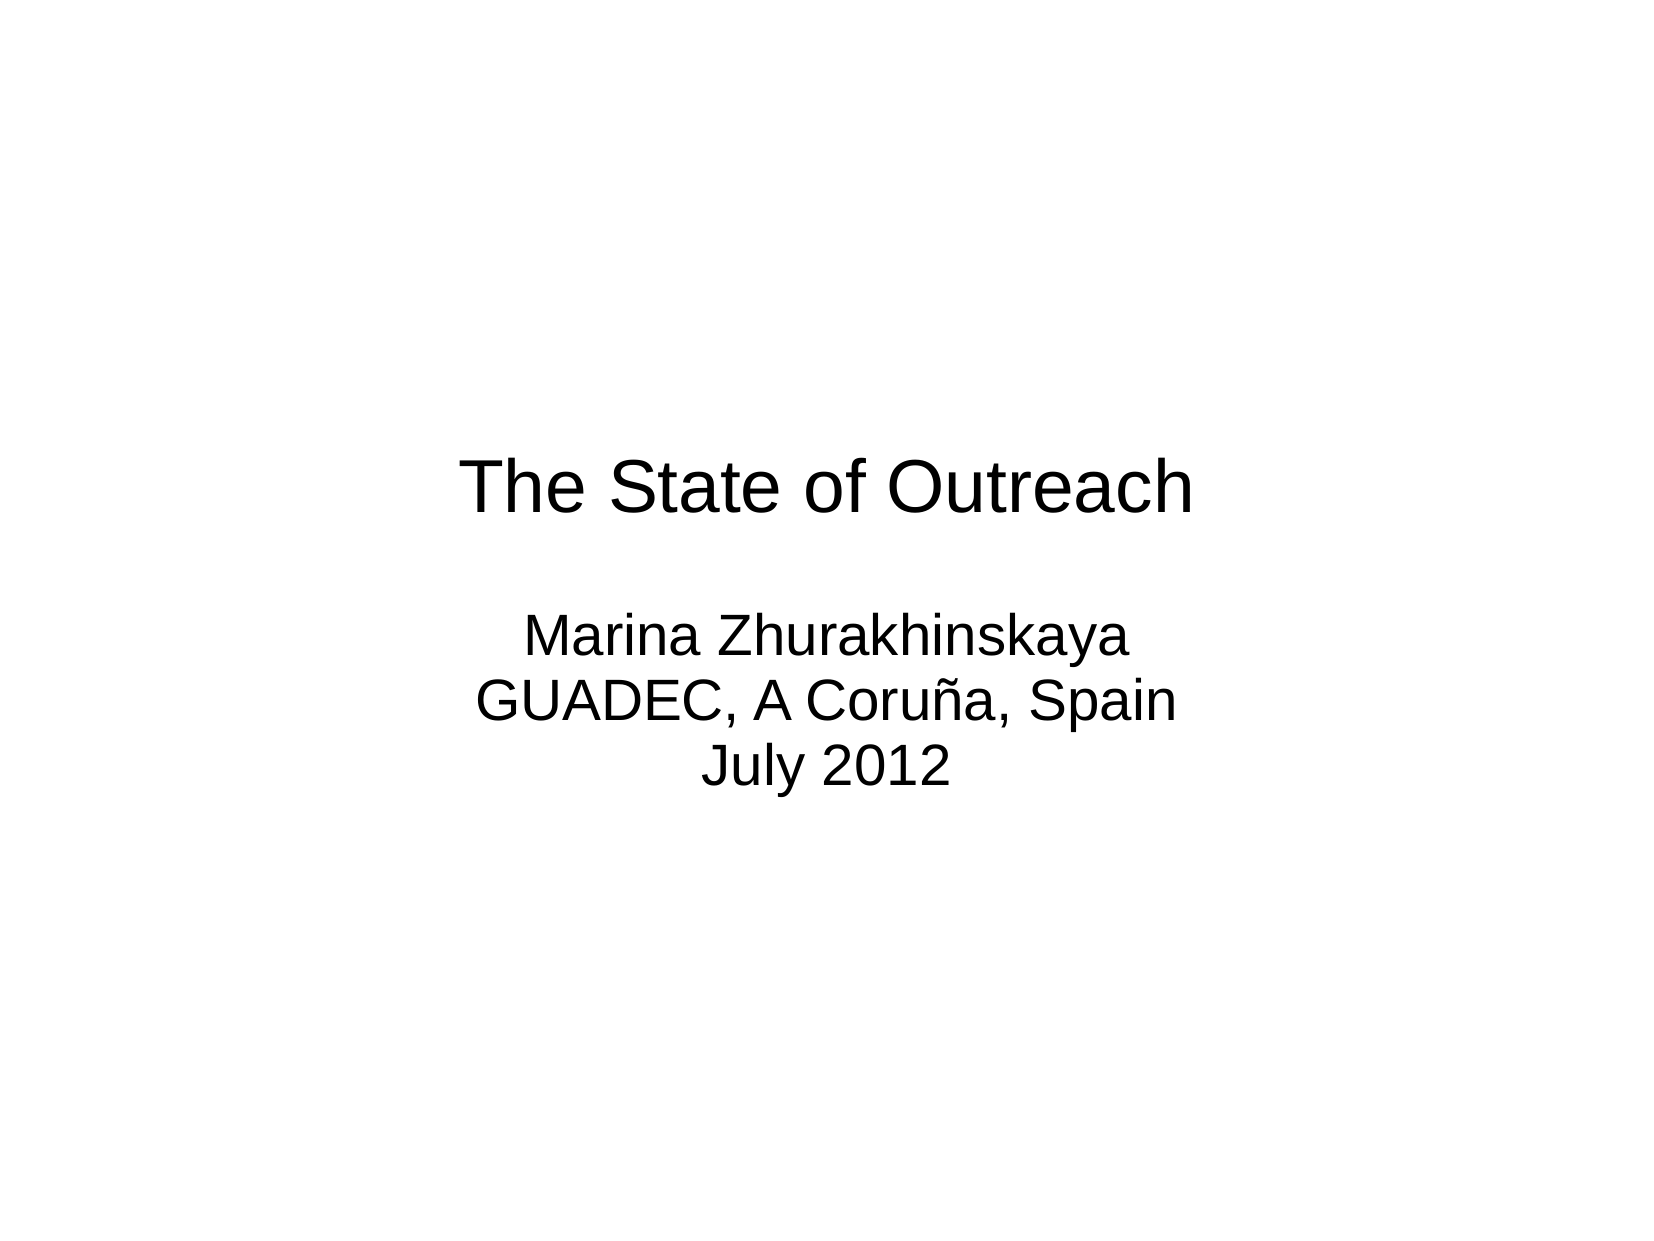

# The State of Outreach
Marina Zhurakhinskaya
GUADEC, A Coruña, Spain
July 2012